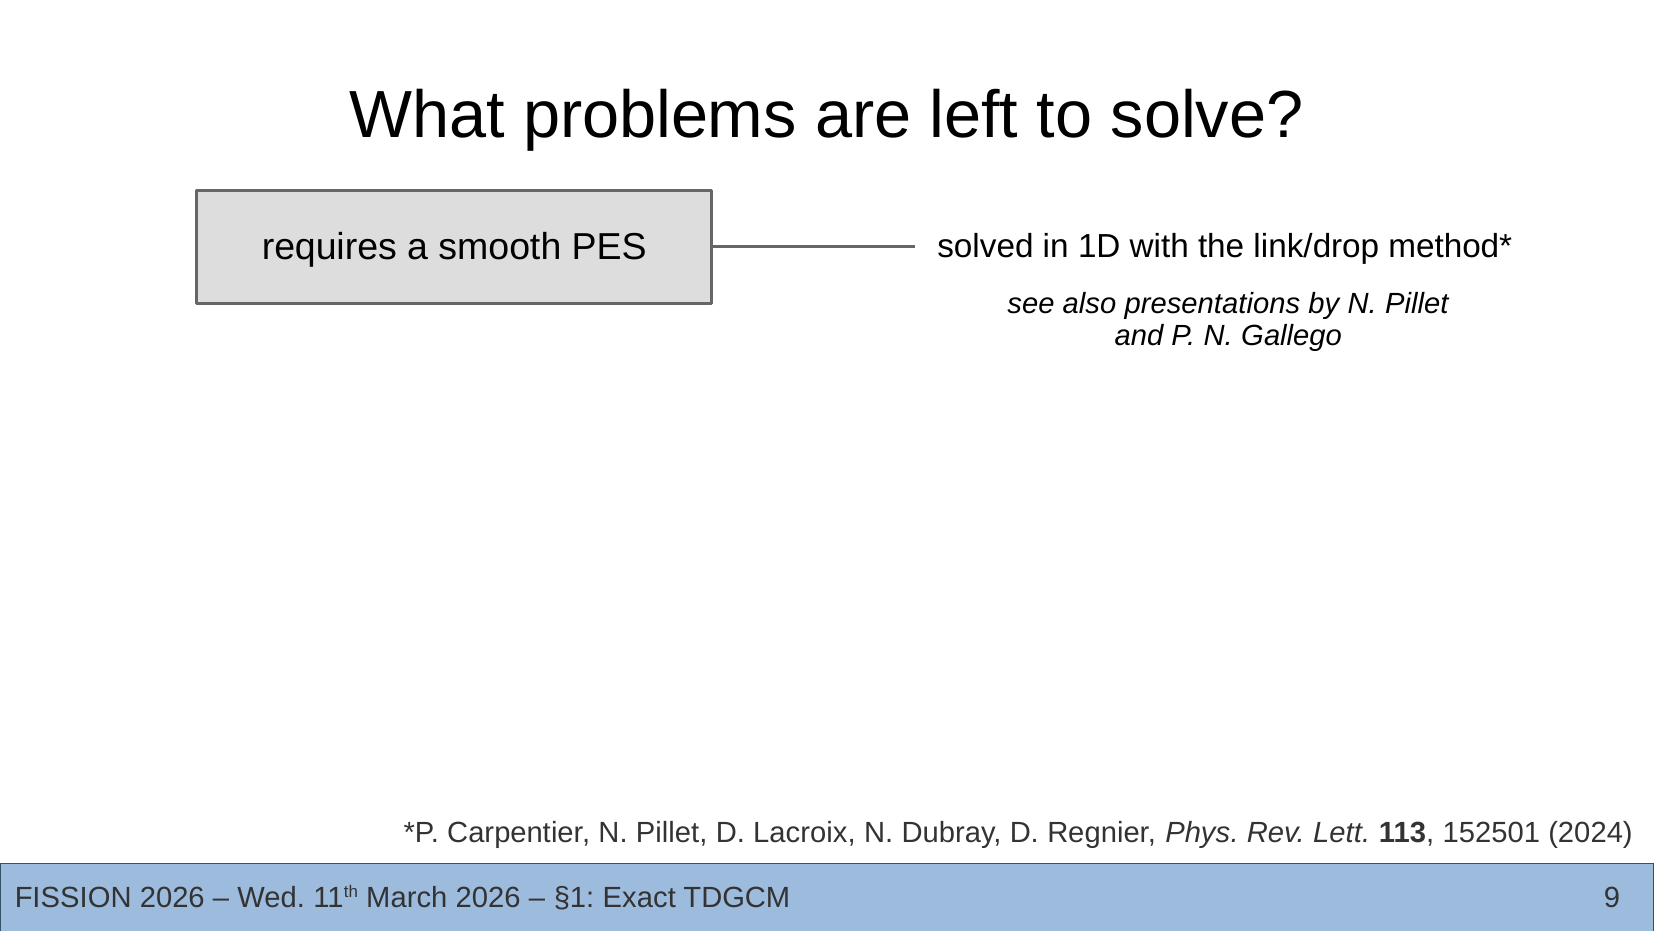

# What problems are left to solve?
requires a smooth PES
solved in 1D with the link/drop method*
see also presentations by N. Pillet and P. N. Gallego
*P. Carpentier, N. Pillet, D. Lacroix, N. Dubray, D. Regnier, Phys. Rev. Lett. 113, 152501 (2024)
FISSION 2026 – Wed. 11th March 2026 – §1: Exact TDGCM